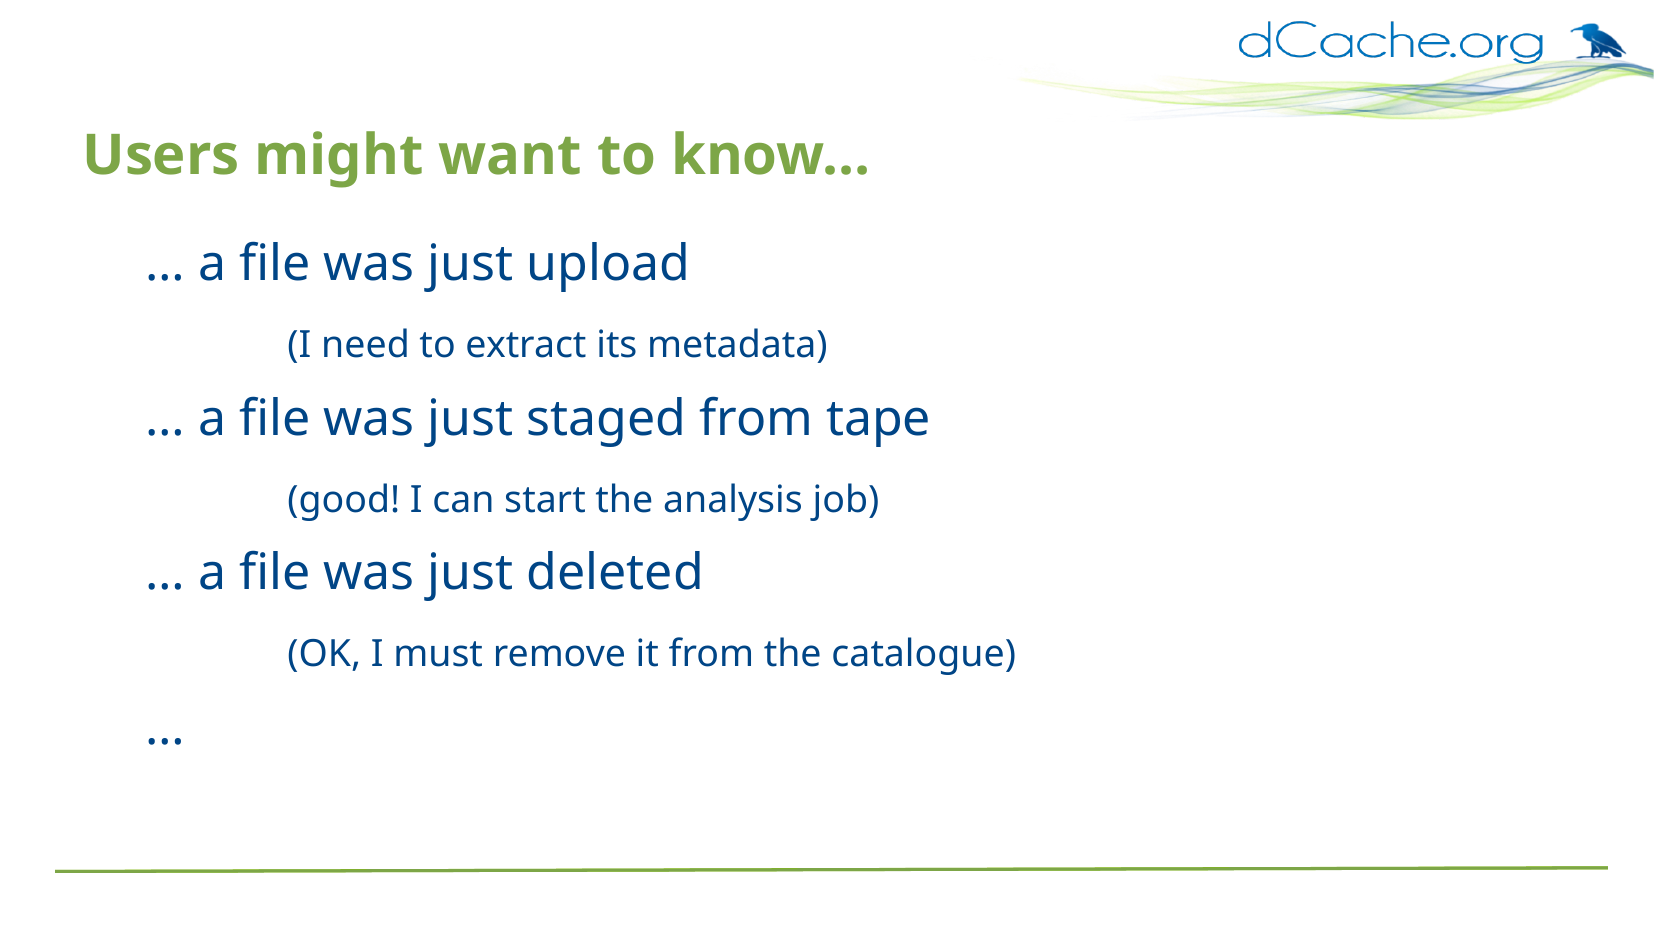

# Users might want to know…
… a file was just upload
(I need to extract its metadata)
… a file was just staged from tape
(good! I can start the analysis job)
… a file was just deleted
(OK, I must remove it from the catalogue)
…